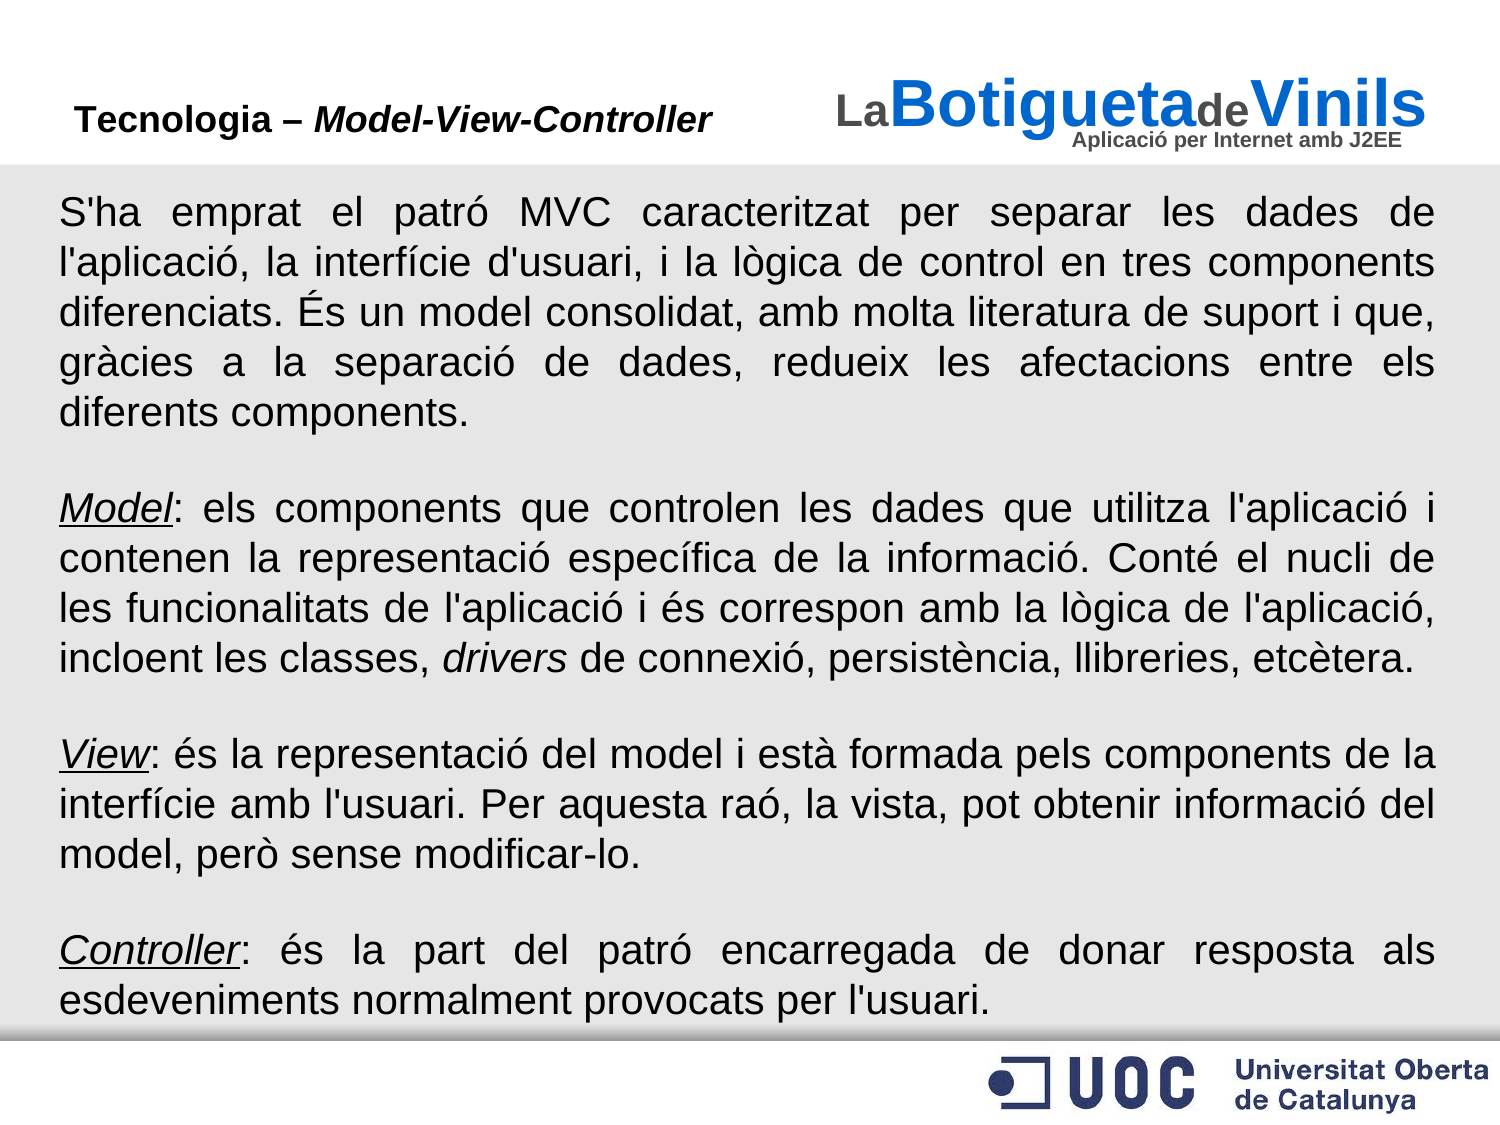

LaBotiguetadeVinils
Tecnologia – Model-View-Controller
Aplicació per Internet amb J2EE
# S'ha emprat el patró MVC caracteritzat per separar les dades de l'aplicació, la interfície d'usuari, i la lògica de control en tres components diferenciats. És un model consolidat, amb molta literatura de suport i que, gràcies a la separació de dades, redueix les afectacions entre els diferents components.
Model: els components que controlen les dades que utilitza l'aplicació i contenen la representació específica de la informació. Conté el nucli de les funcionalitats de l'aplicació i és correspon amb la lògica de l'aplicació, incloent les classes, drivers de connexió, persistència, llibreries, etcètera.
View: és la representació del model i està formada pels components de la interfície amb l'usuari. Per aquesta raó, la vista, pot obtenir informació del model, però sense modificar-lo.
Controller: és la part del patró encarregada de donar resposta als esdeveniments normalment provocats per l'usuari.
Here comes your footer